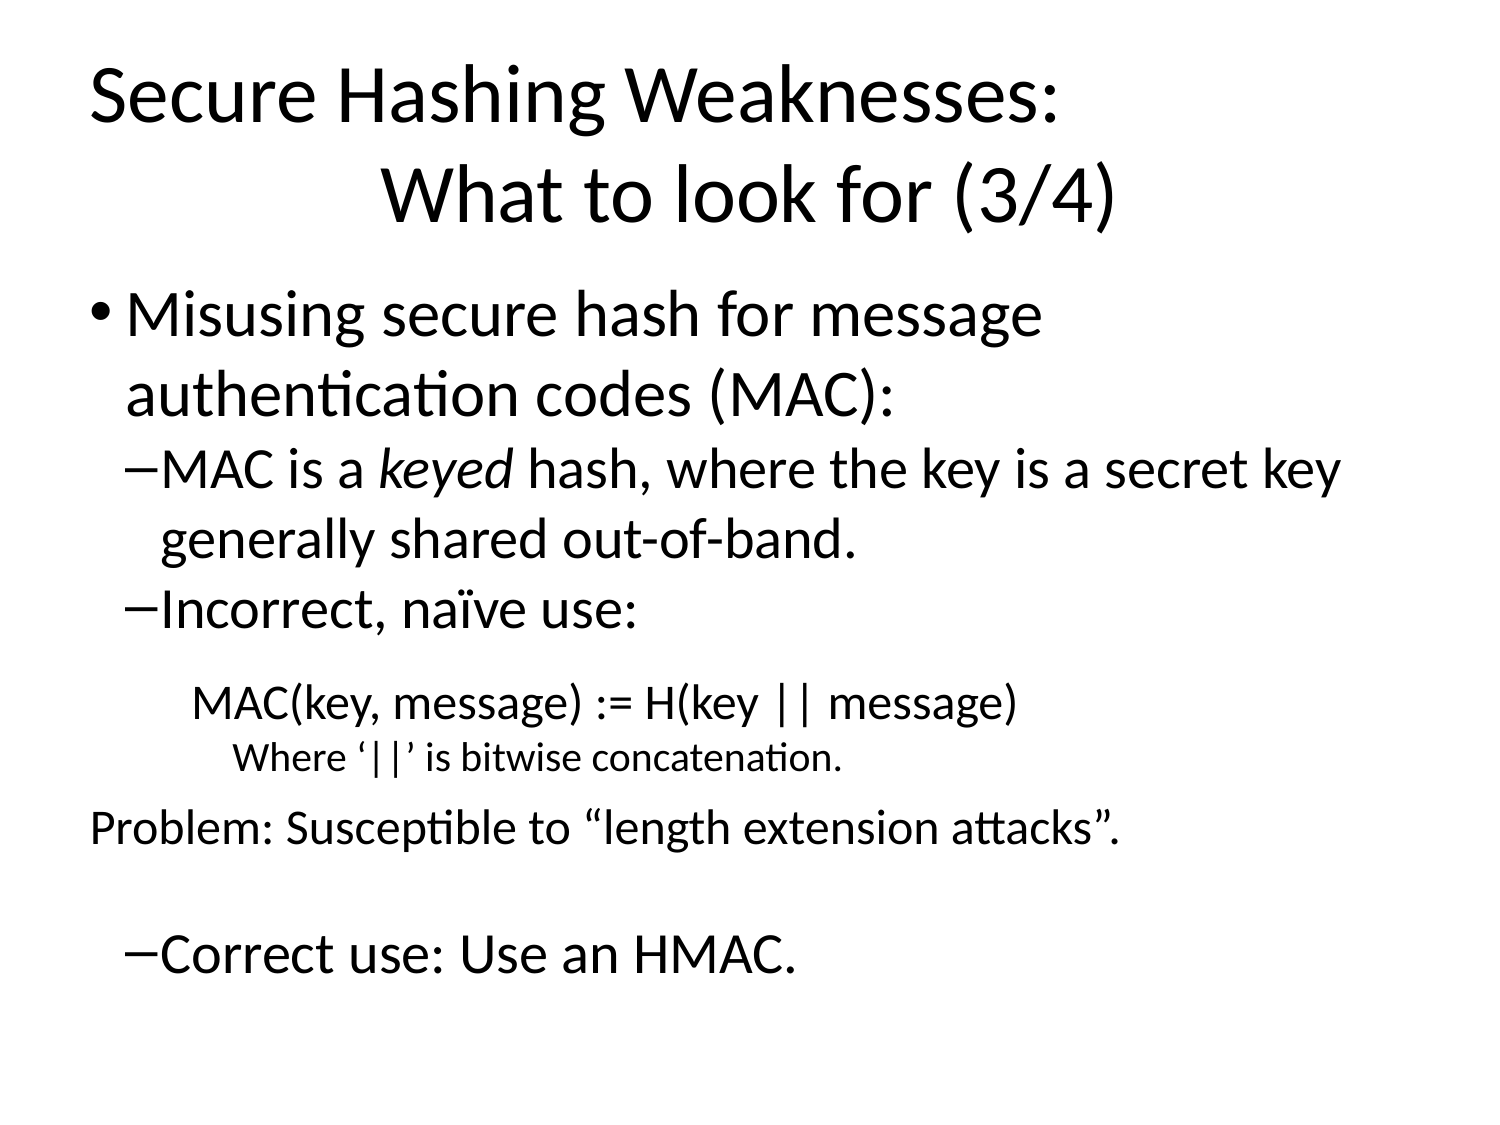

Secure Hashing Weaknesses:
What to look for (3/4)
Misusing secure hash for message authentication codes (MAC):
MAC is a keyed hash, where the key is a secret key generally shared out-of-band.
Incorrect, naïve use:
 MAC(key, message) := H(key || message)
 Where ‘||’ is bitwise concatenation.
Problem: Susceptible to “length extension attacks”.
Correct use: Use an HMAC.